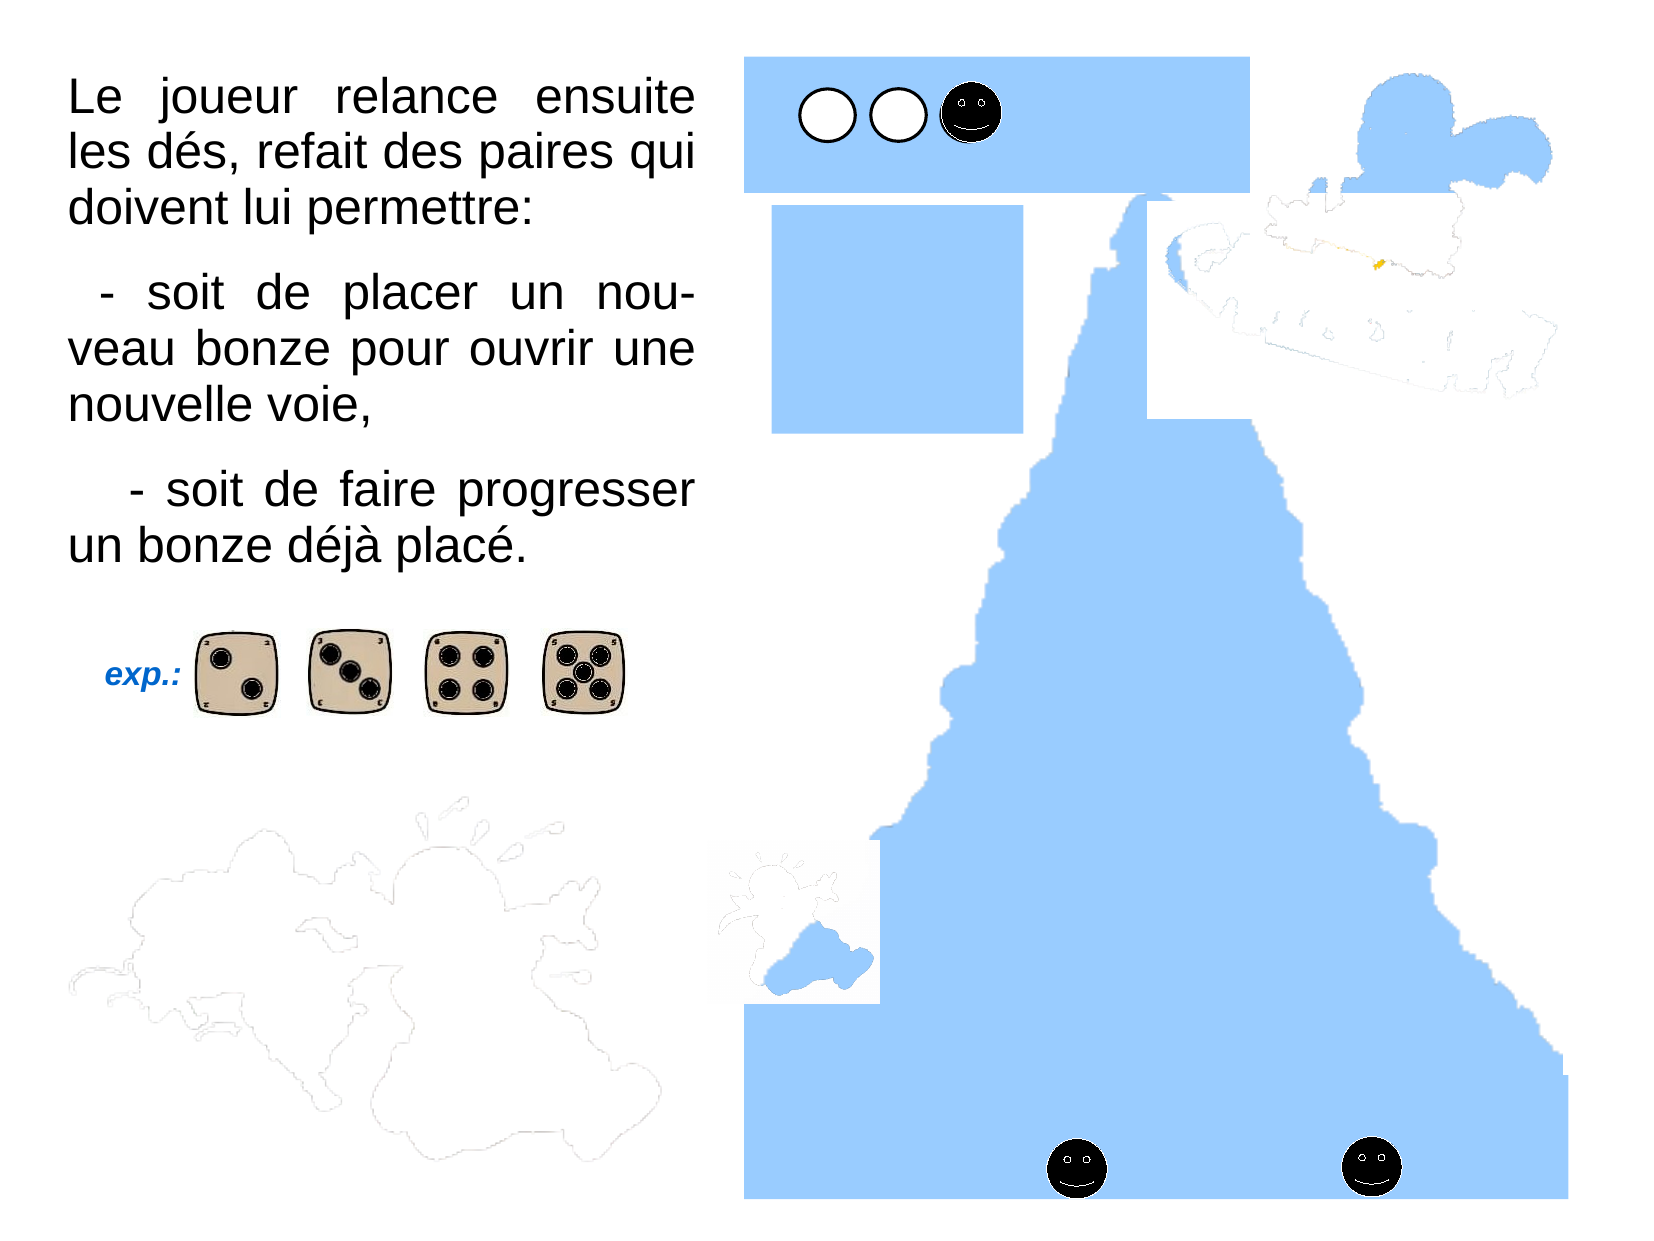

Le joueur relance ensuite les dés, refait des paires qui doivent lui permettre:
 - soit de placer un nou-veau bonze pour ouvrir une nouvelle voie,
 - soit de faire progresser un bonze déjà placé.
exp.: